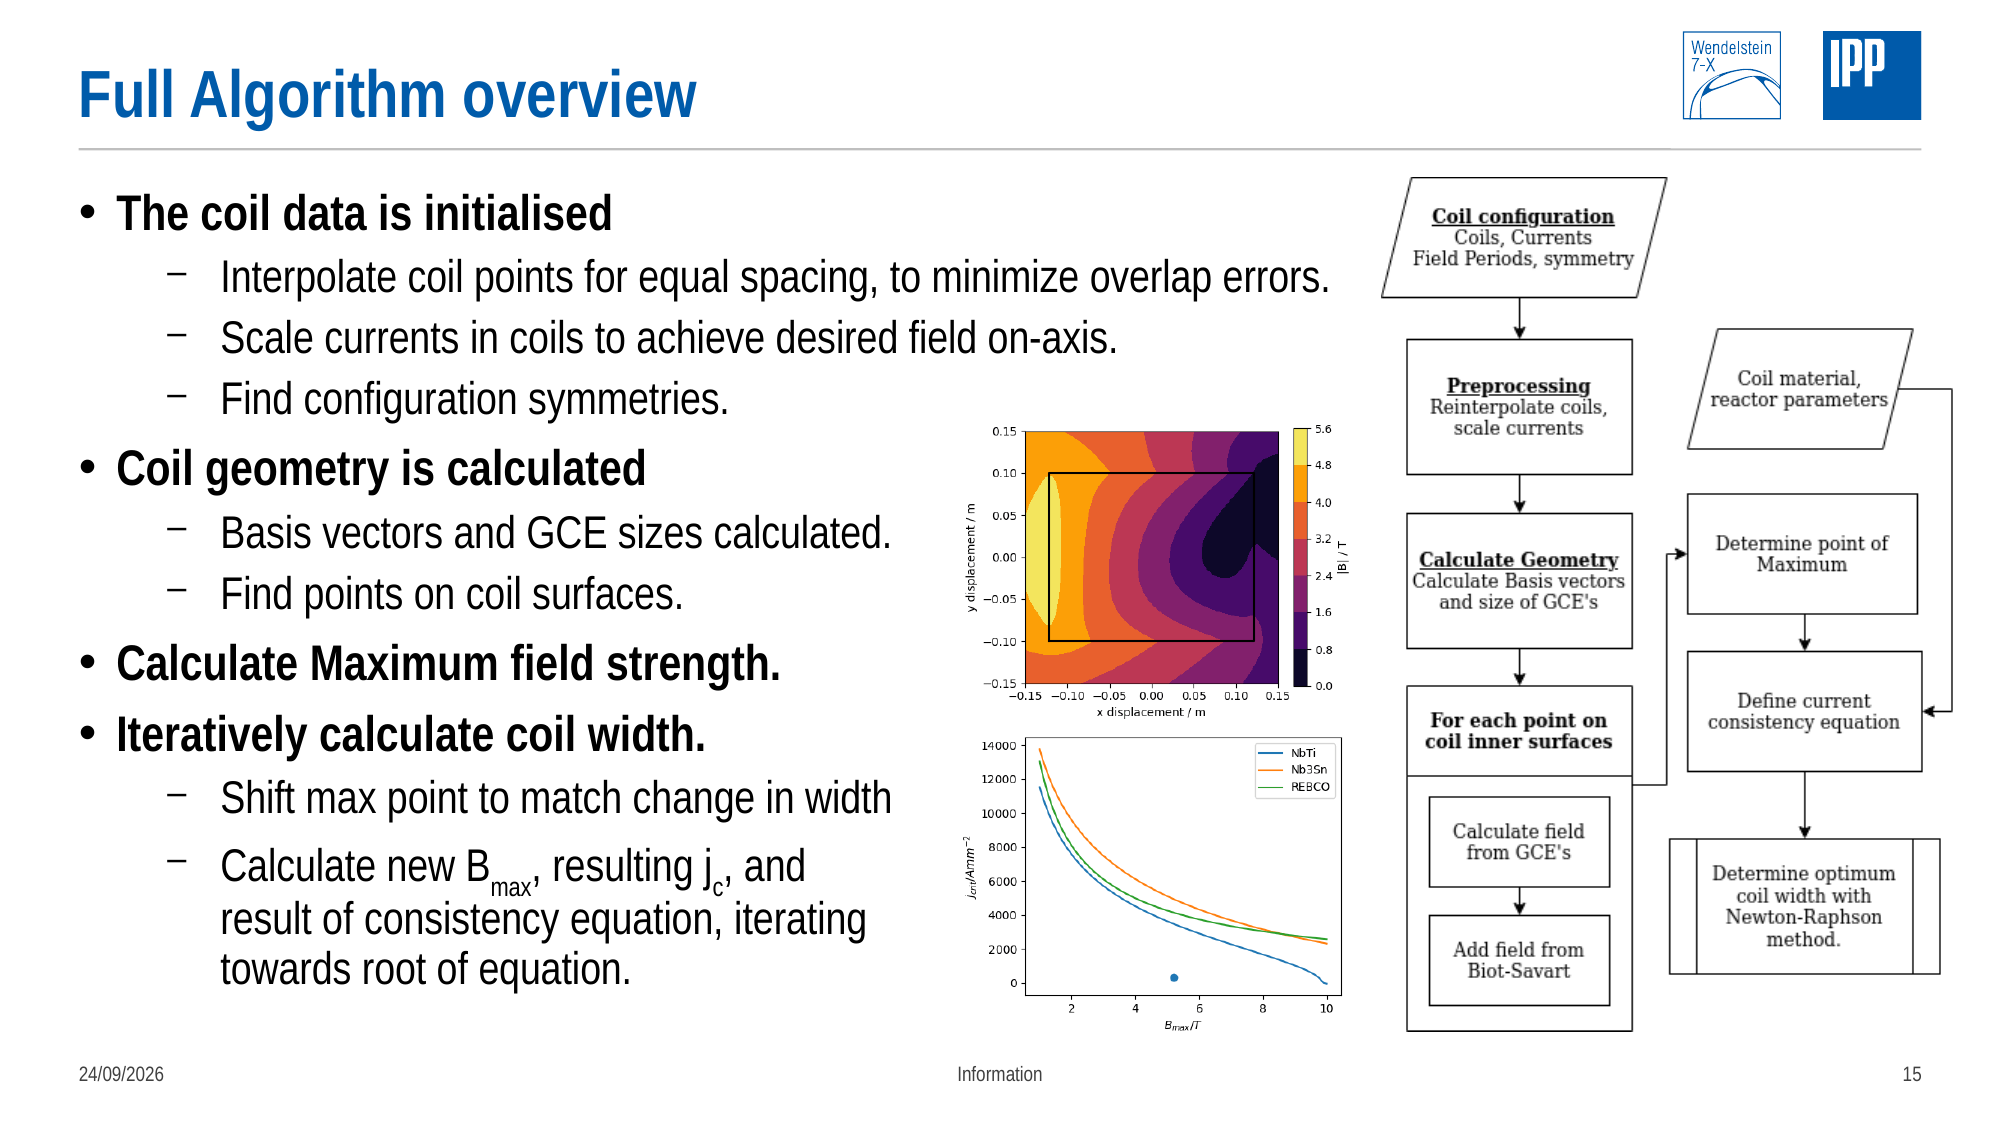

# Full Algorithm overview
The coil data is initialised
Interpolate coil points for equal spacing, to minimize overlap errors.
Scale currents in coils to achieve desired field on-axis.
Find configuration symmetries.
Coil geometry is calculated
Basis vectors and GCE sizes calculated.
Find points on coil surfaces.
Calculate Maximum field strength.
Iteratively calculate coil width.
Shift max point to match change in width
Calculate new Bmax, resulting jc, and
result of consistency equation, iterating
towards root of equation.
Information